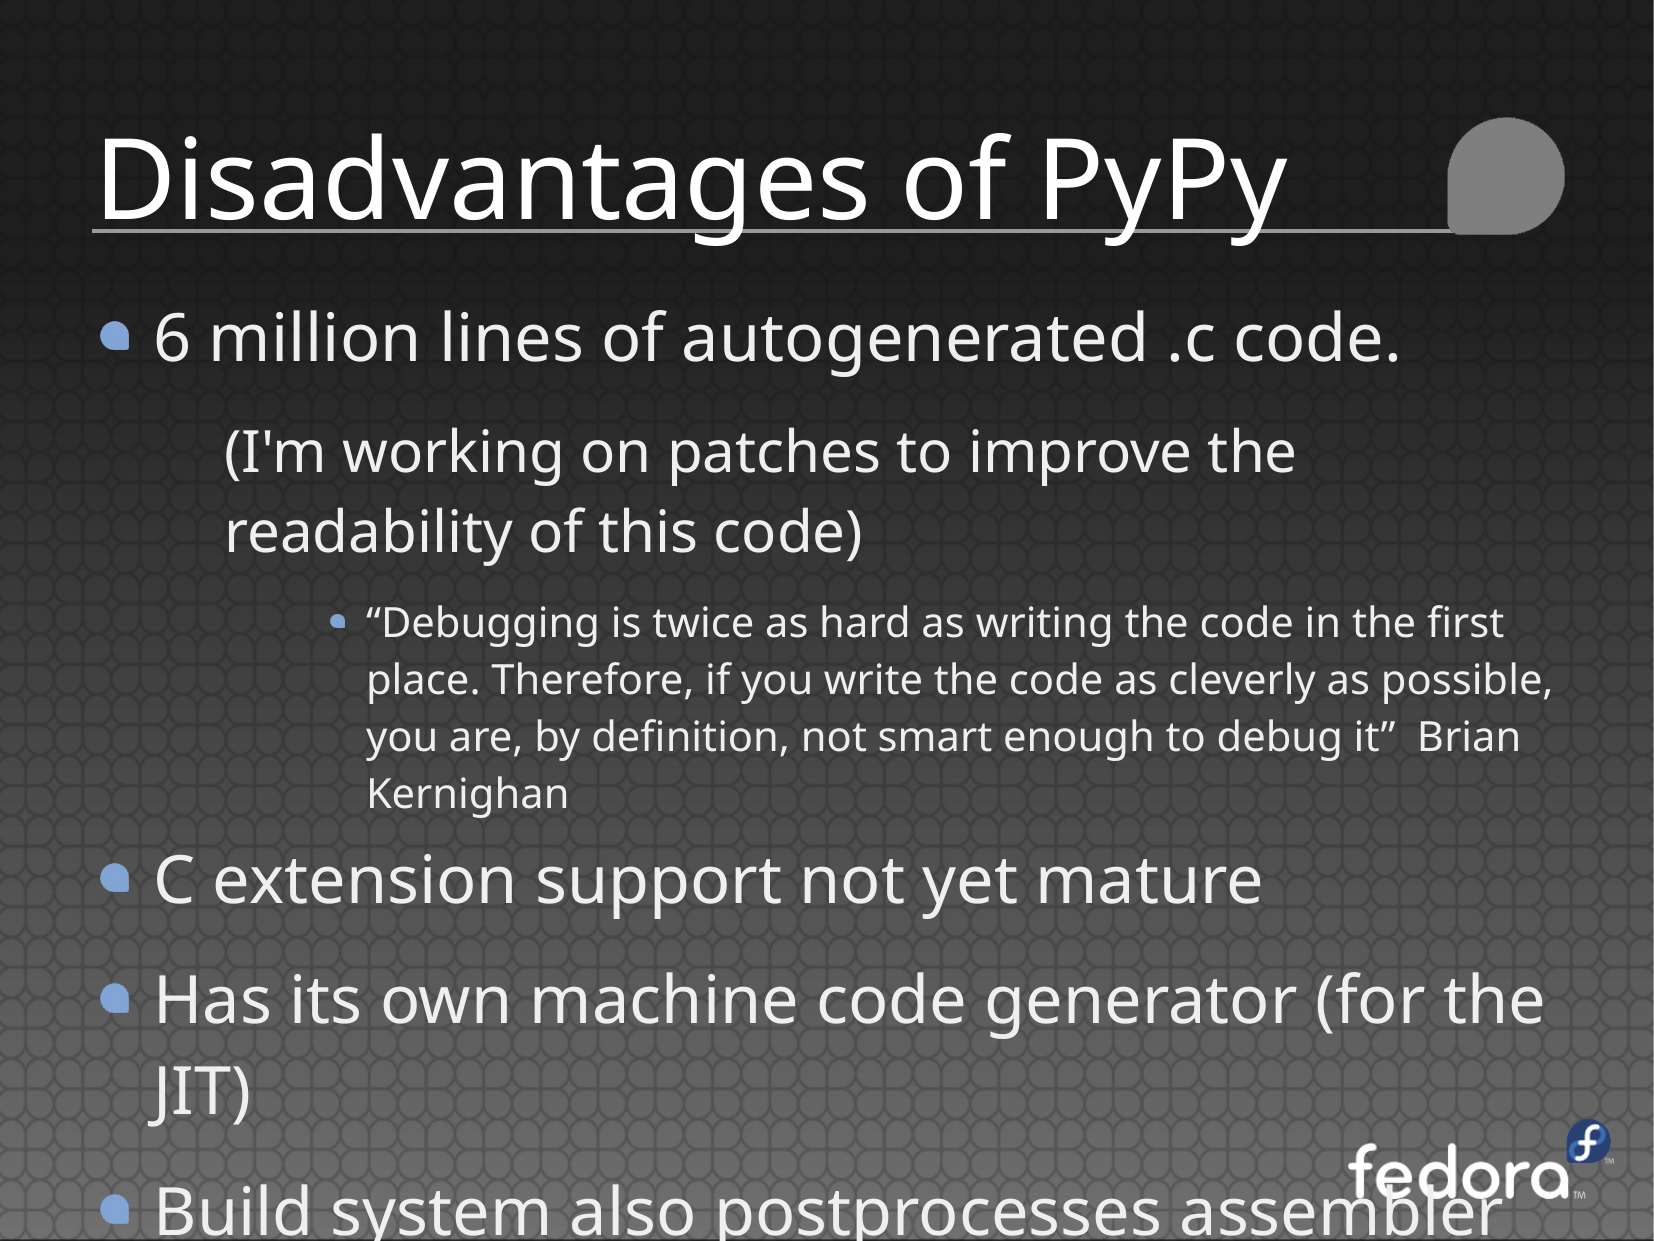

Disadvantages of PyPy
# 6 million lines of autogenerated .c code.
(I'm working on patches to improve the readability of this code)
“Debugging is twice as hard as writing the code in the first place. Therefore, if you write the code as cleverly as possible, you are, by definition, not smart enough to debug it” Brian Kernighan
C extension support not yet mature
Has its own machine code generator (for the JIT)
Build system also postprocesses assembler output from GCC